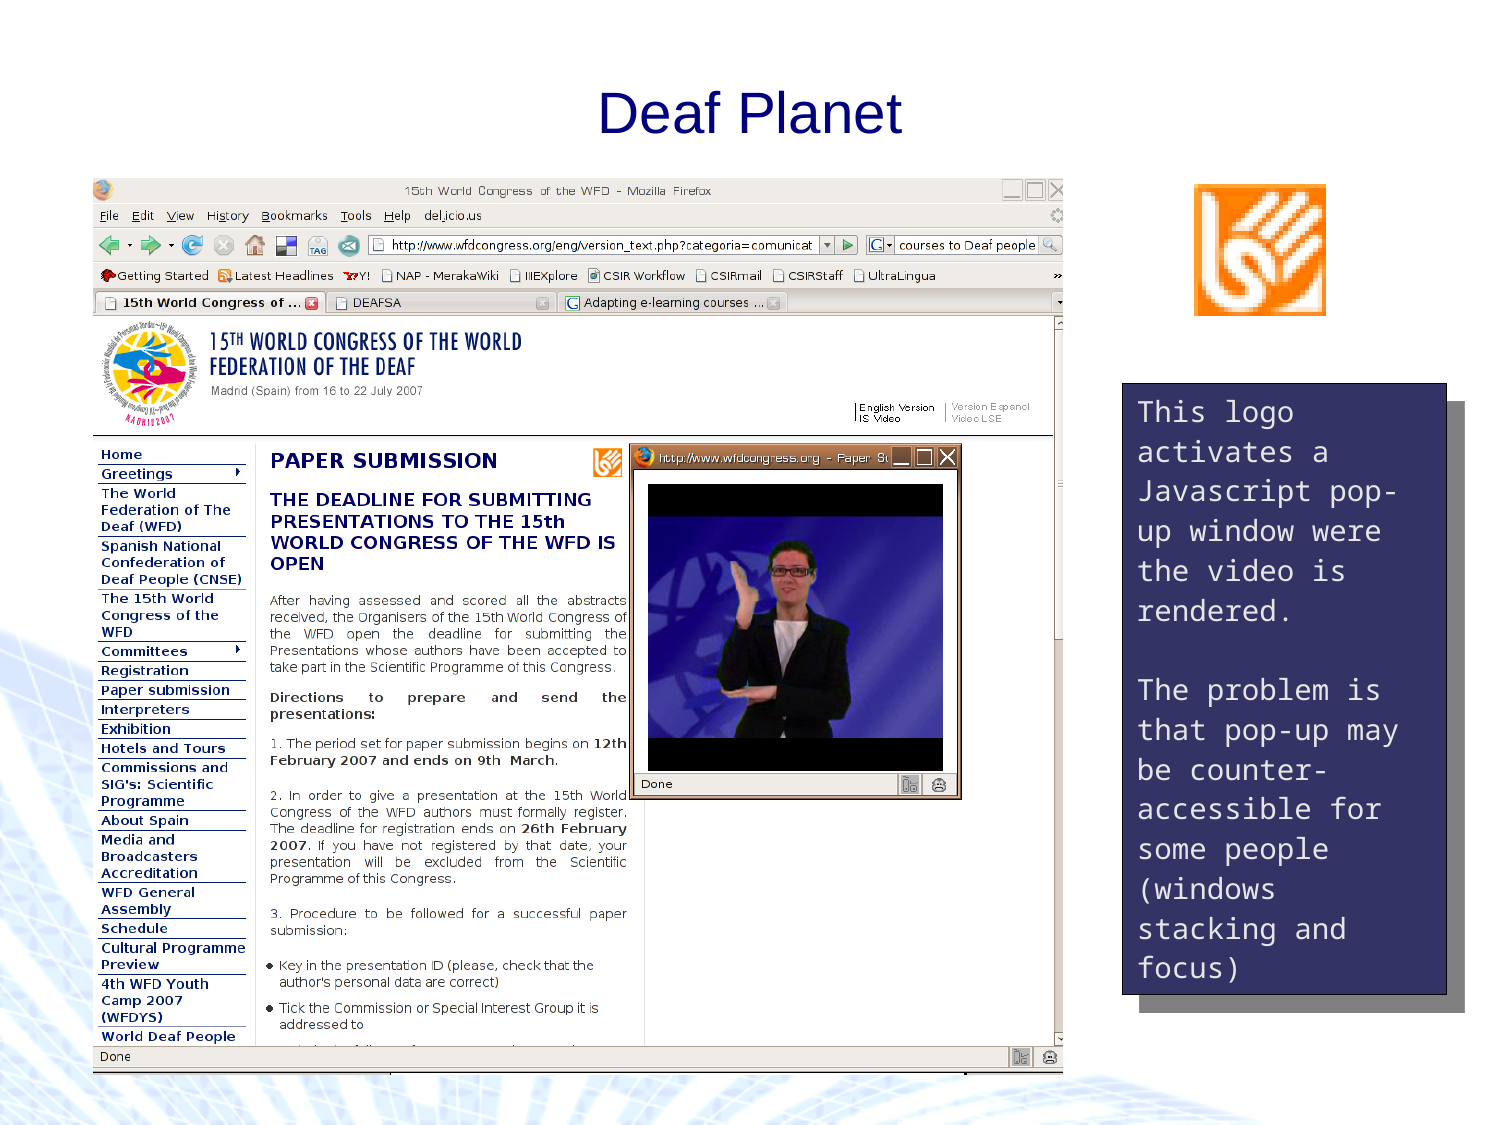

# Deaf Planet
This logo activates a Javascript pop-up window were the video is rendered.
The problem is that pop-up may be counter-accessible for some people (windows stacking and focus)